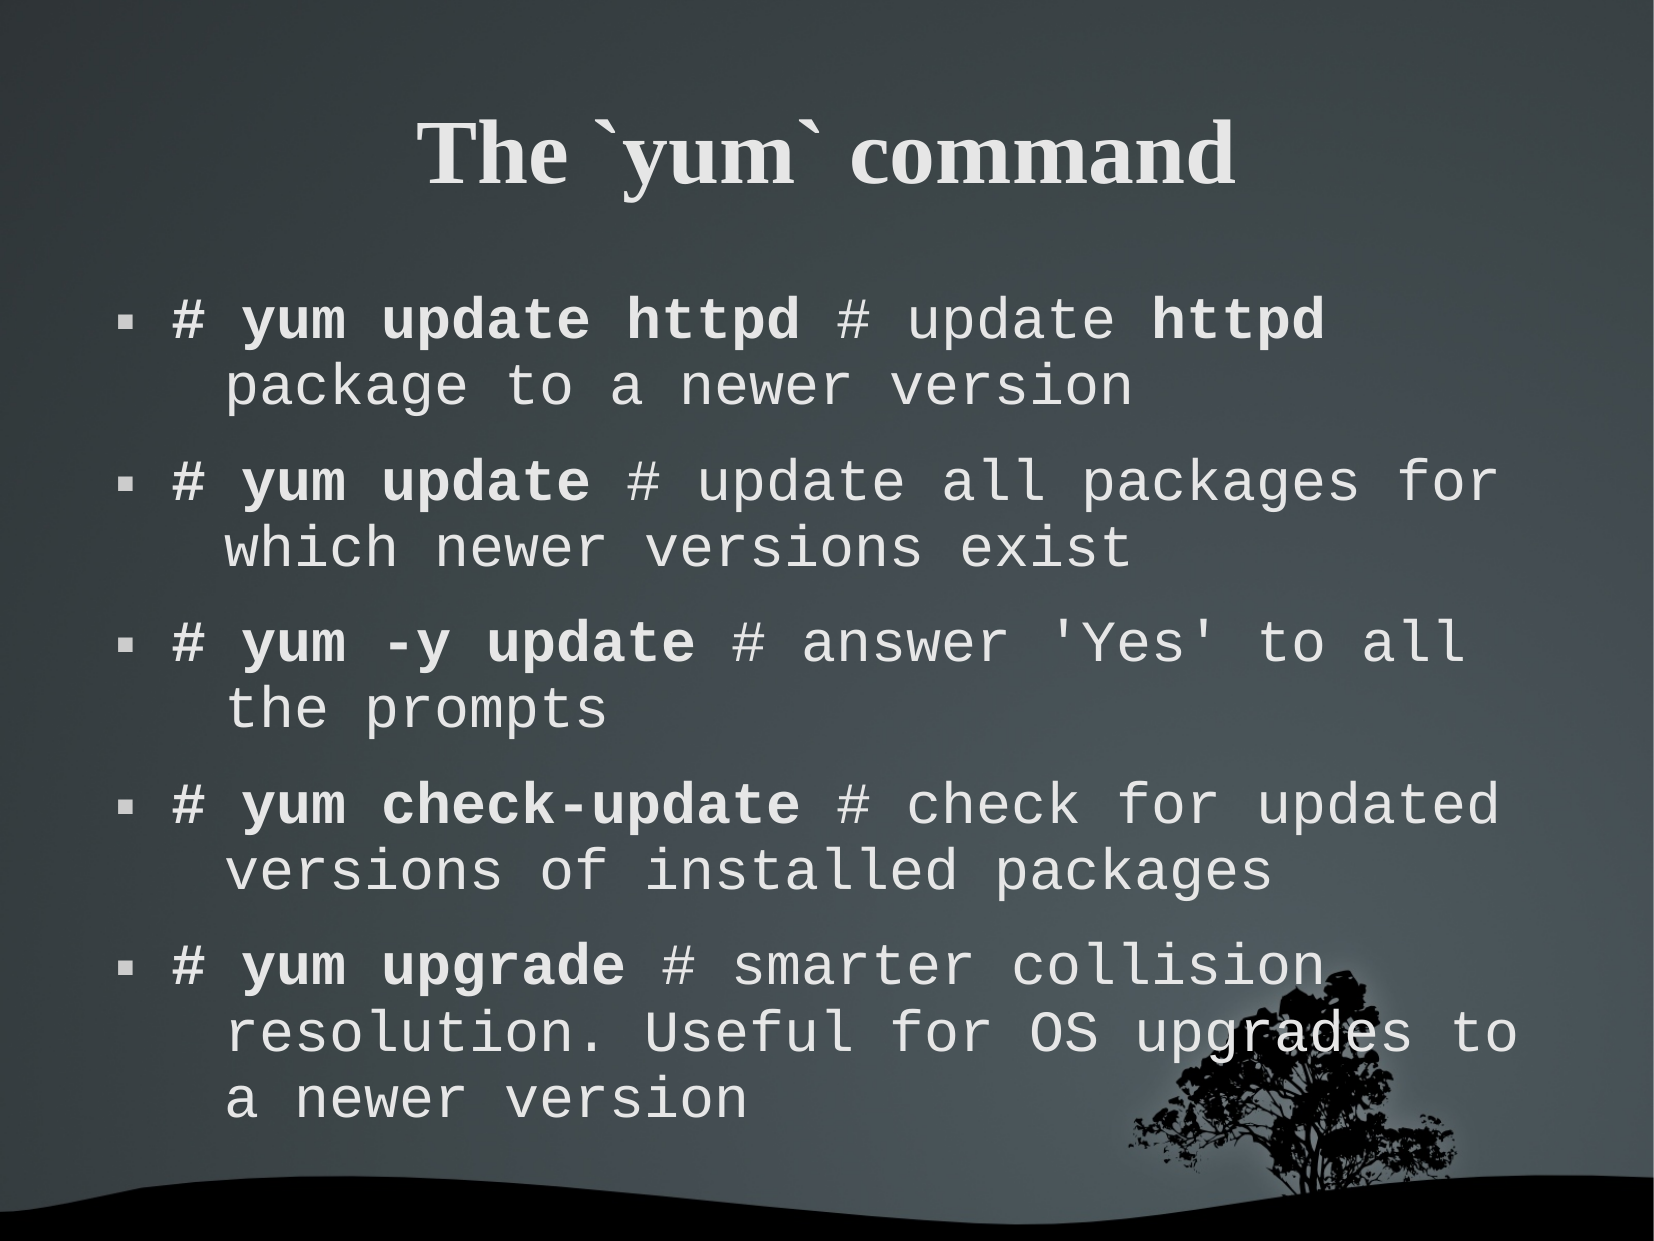

The `yum` command
# # yum update httpd # update httpd package to a newer version
# yum update # update all packages for which newer versions exist
# yum -y update # answer 'Yes' to all the prompts
# yum check-update # check for updated versions of installed packages
# yum upgrade # smarter collision resolution. Useful for OS upgrades to a newer version